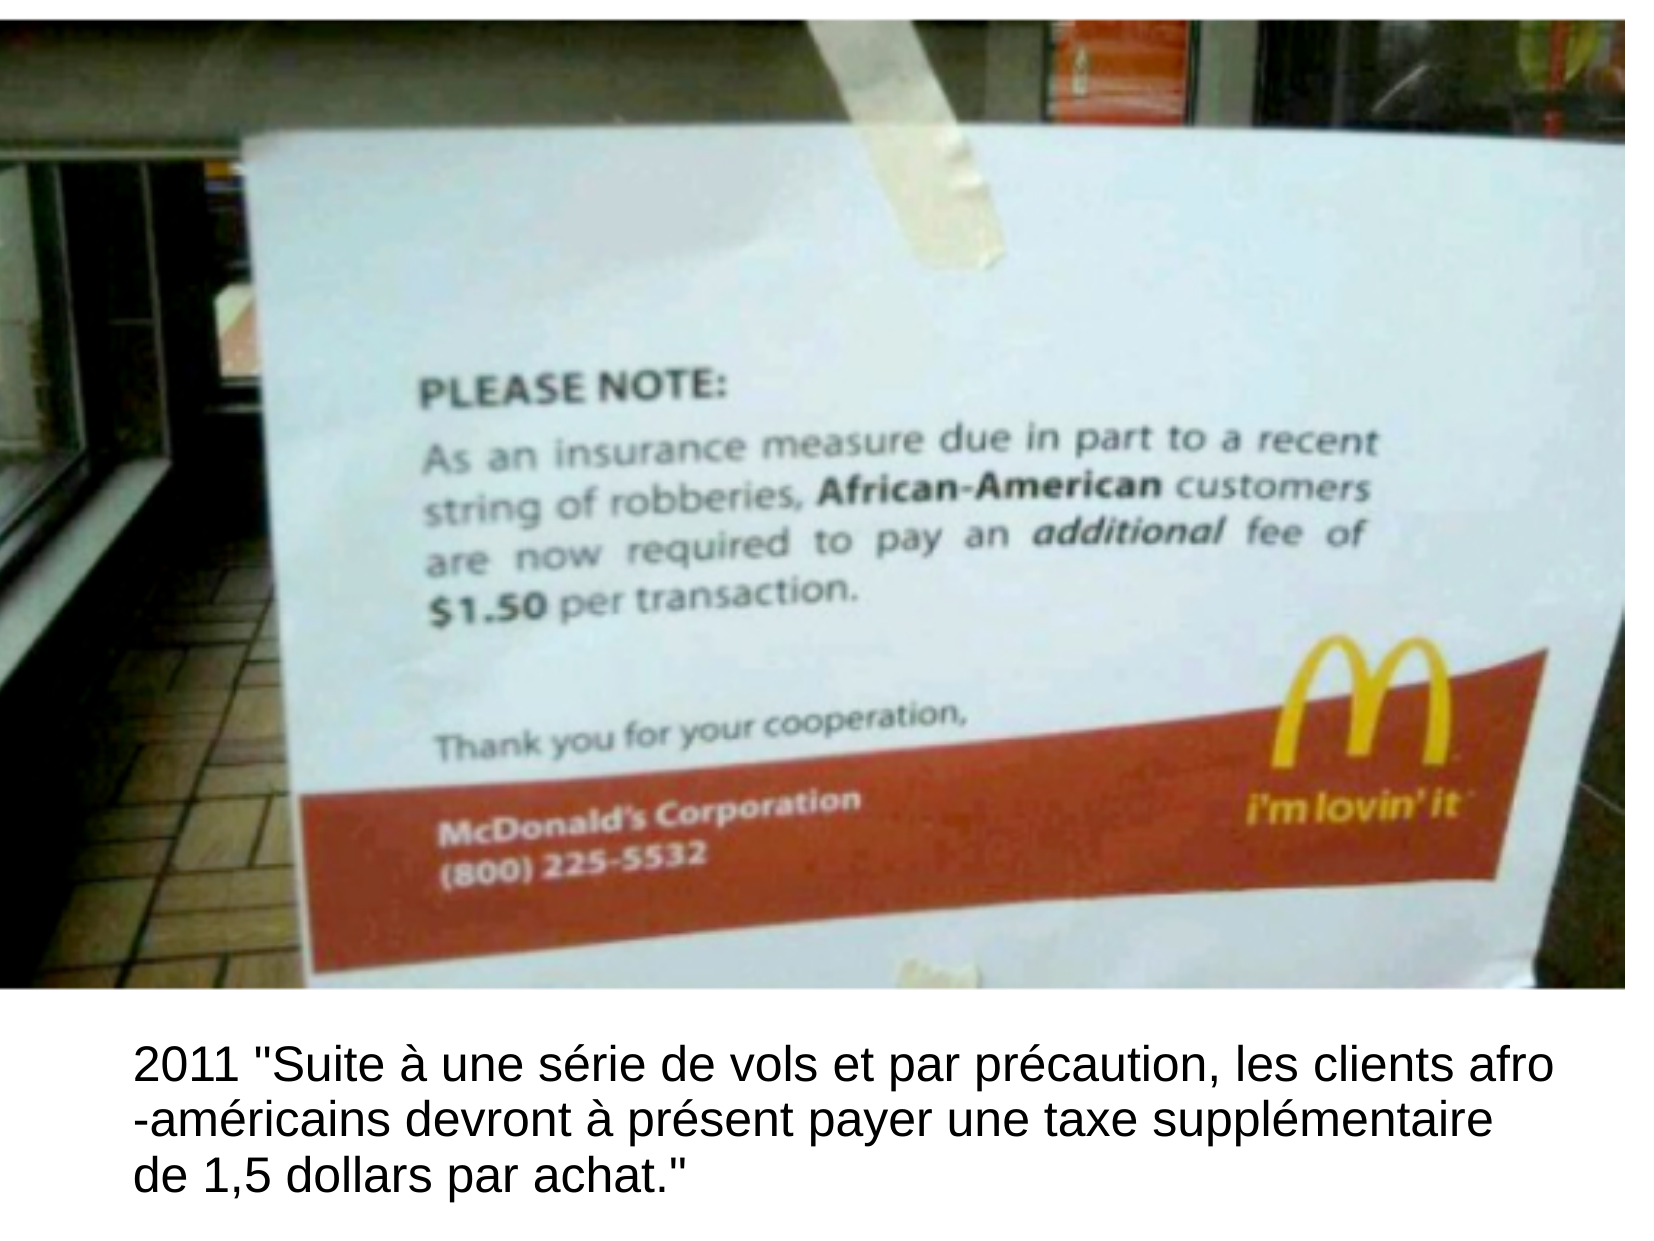

2011 "Suite à une série de vols et par précaution, les clients afro
-américains devront à présent payer une taxe supplémentaire
de 1,5 dollars par achat."